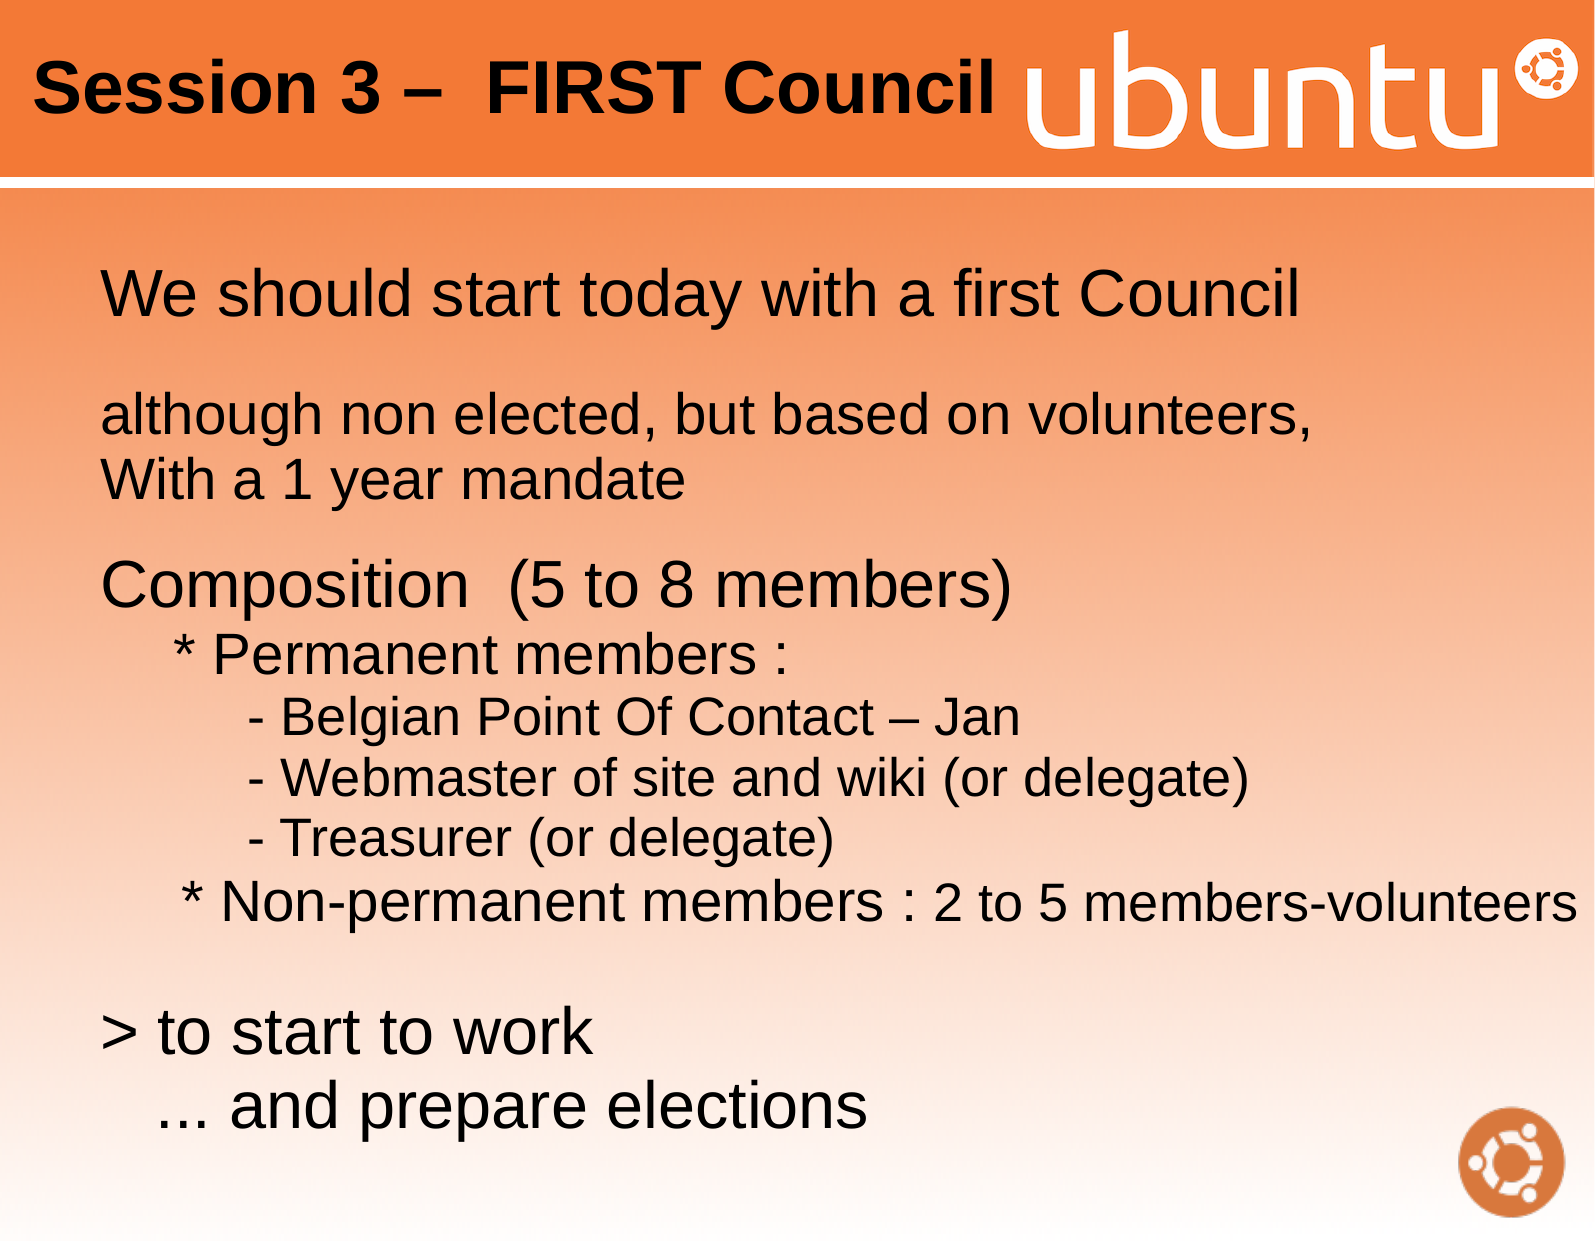

# Session 3 – FIRST Council
We should start today with a first Council
although non elected, but based on volunteers,
With a 1 year mandate
Composition (5 to 8 members)
	* Permanent members :
 		- Belgian Point Of Contact – Jan
 		- Webmaster of site and wiki (or delegate)
 		- Treasurer (or delegate)
 * Non-permanent members : 2 to 5 members-volunteers
> to start to work
 ... and prepare elections